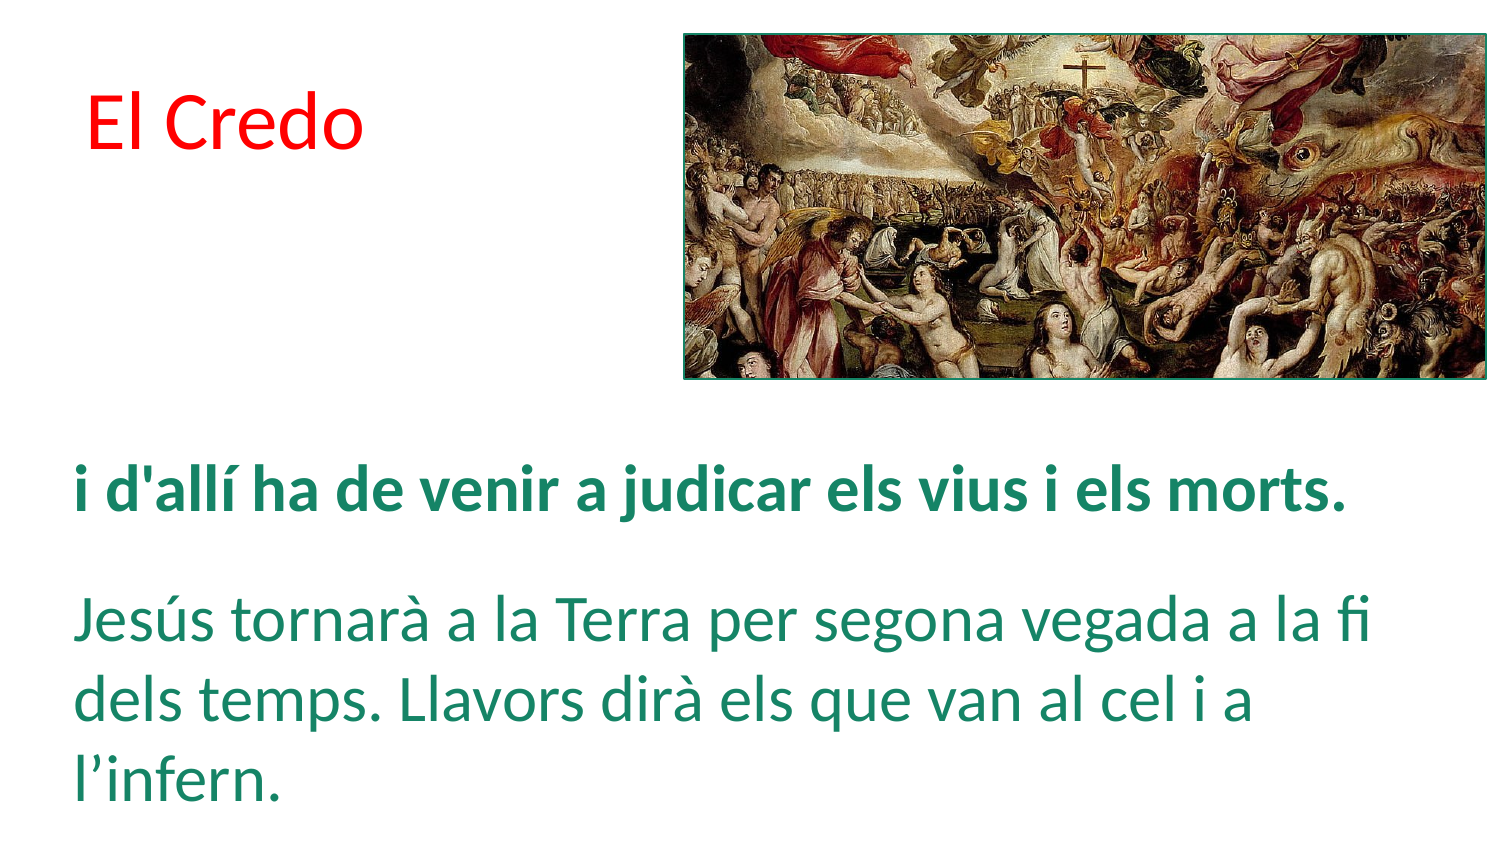

El Credo
i d'allí ha de venir a judicar els vius i els morts.
Jesús tornarà a la Terra per segona vegada a la fi dels temps. Llavors dirà els que van al cel i a l’infern.